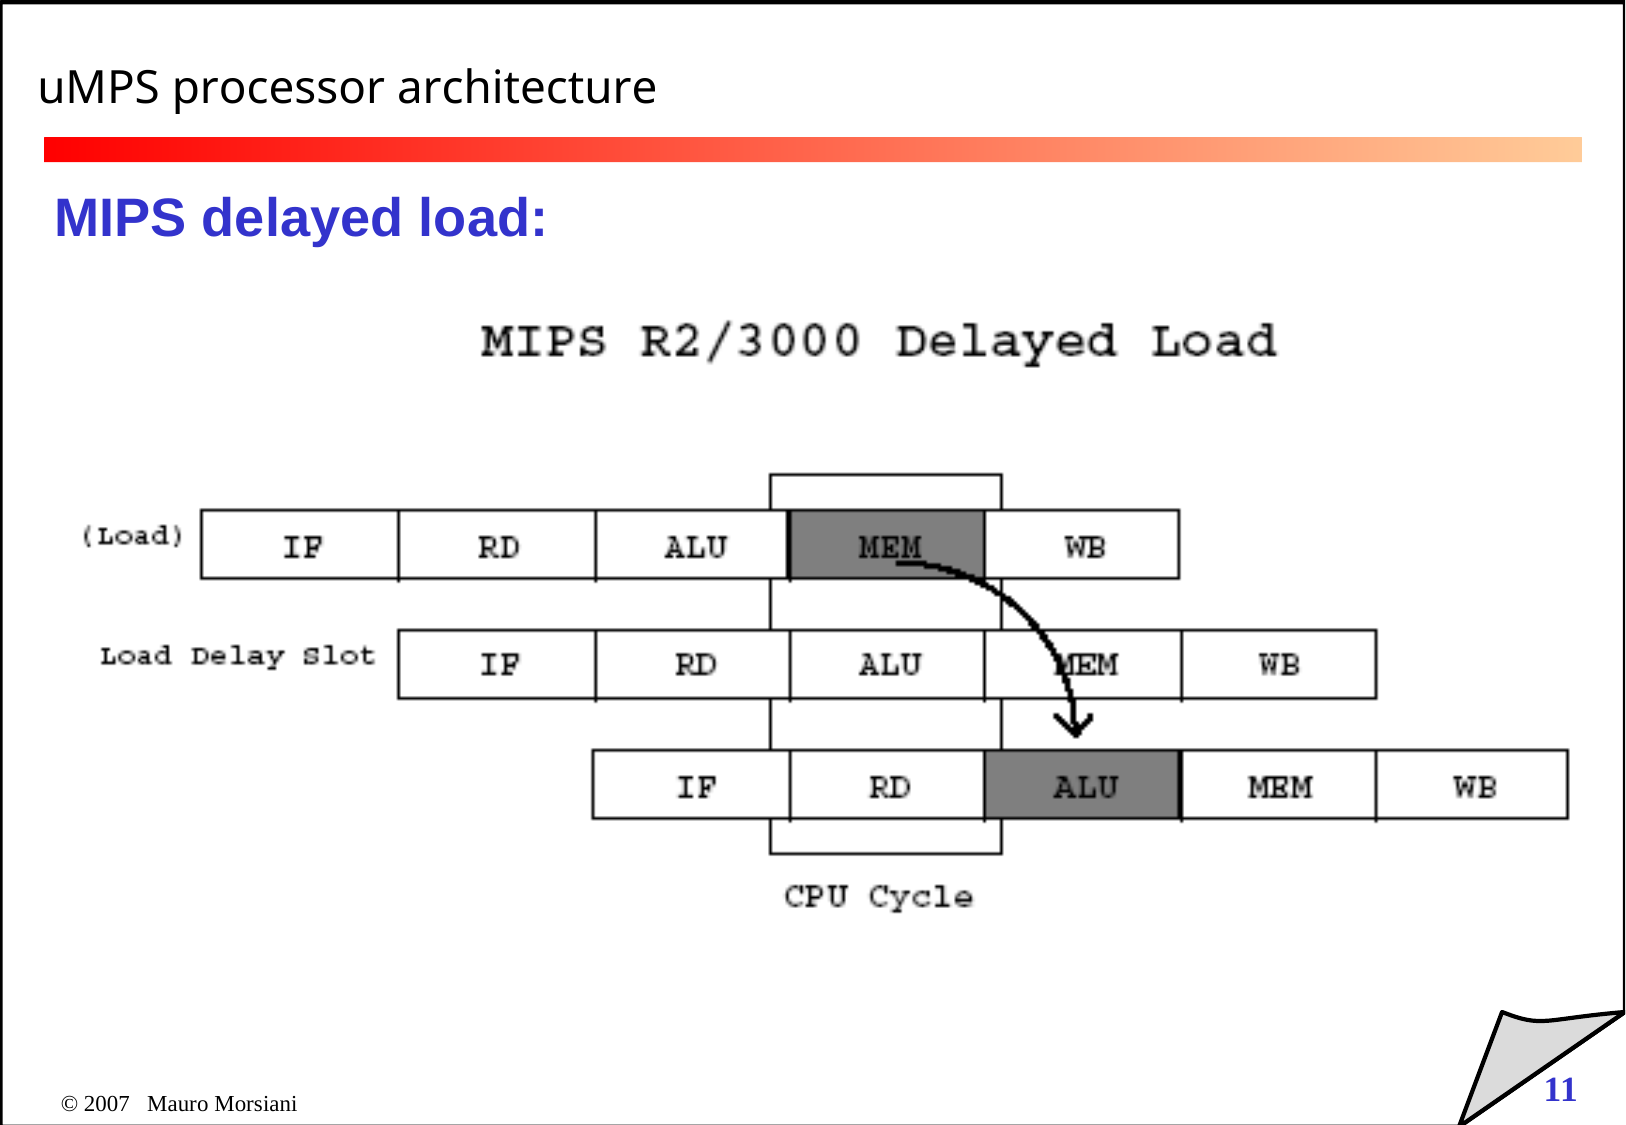

# uMPS processor architecture
MIPS delayed load: